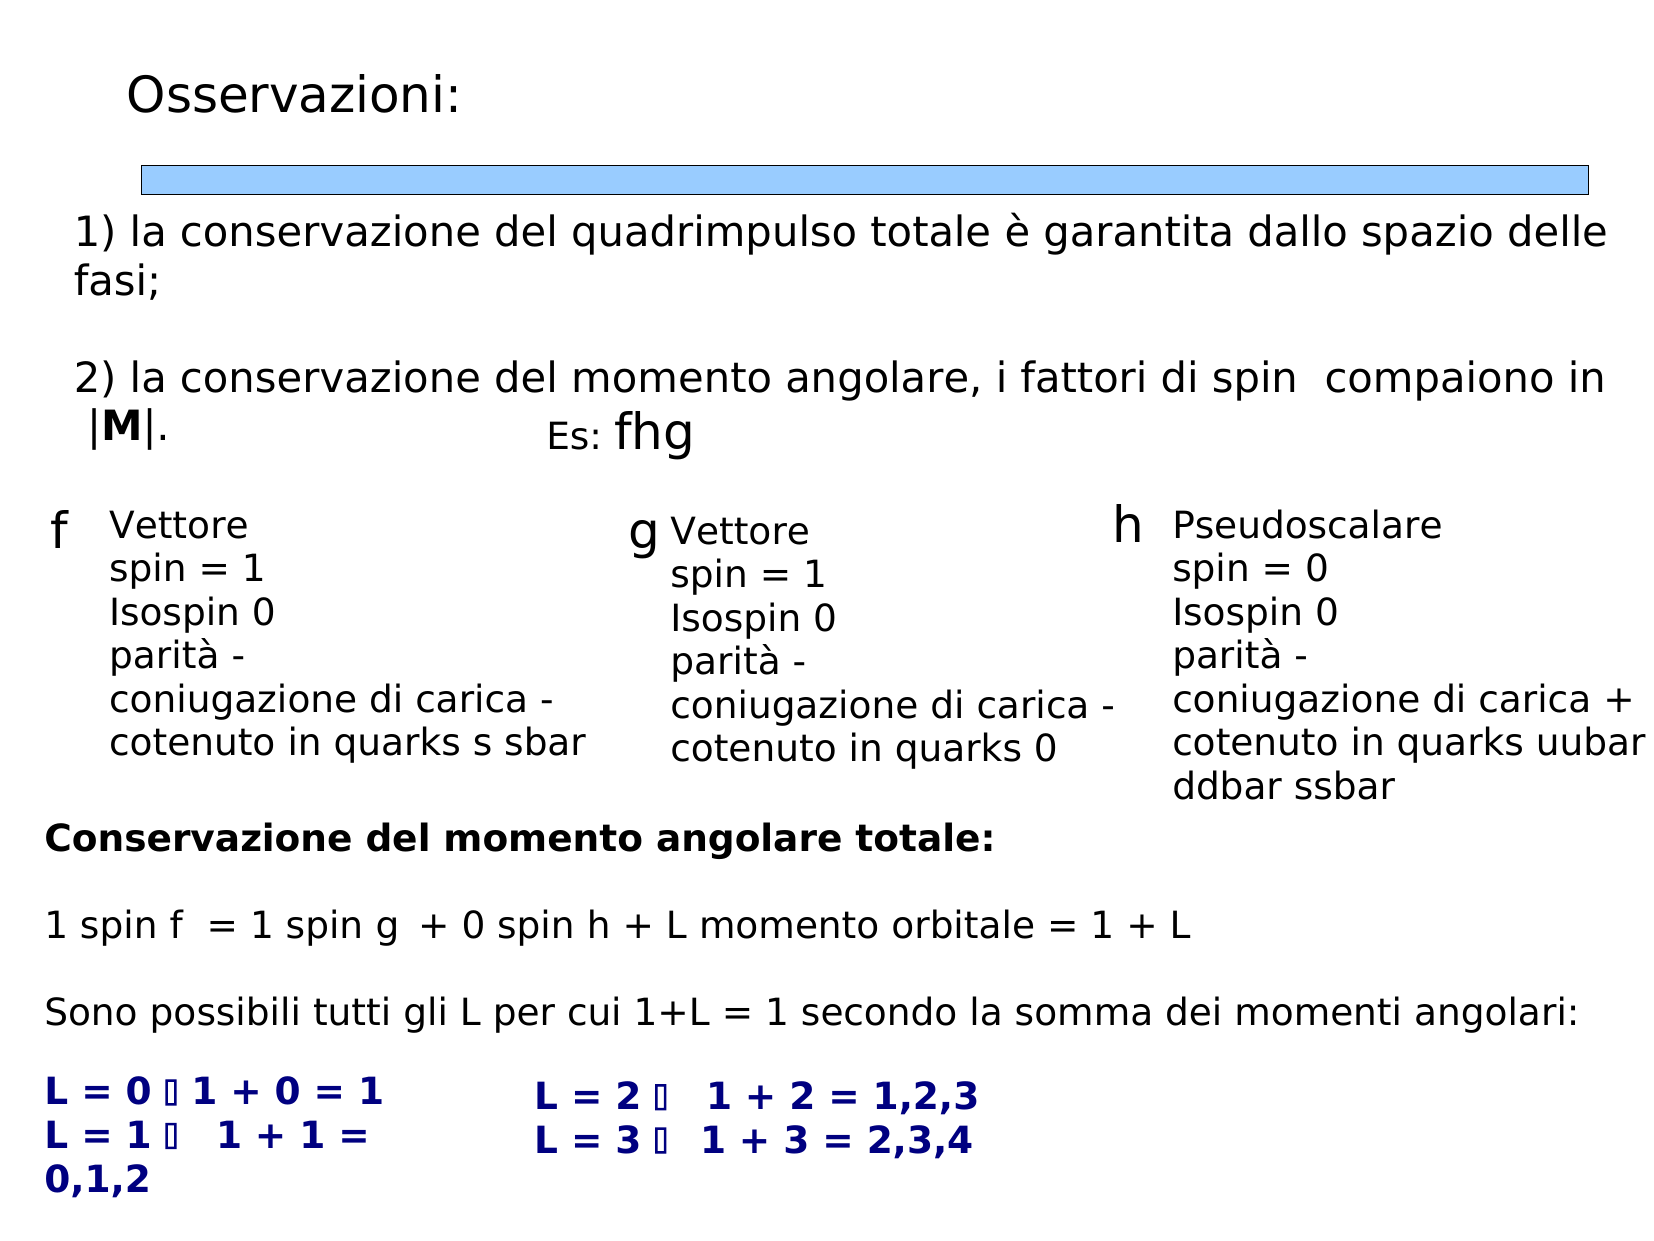

Osservazioni:
1) la conservazione del quadrimpulso totale è garantita dallo spazio delle fasi;
2) la conservazione del momento angolare, i fattori di spin compaiono in
 |M|.
Es: fhg
Vettore
spin = 1
Isospin 0
parità -
coniugazione di carica -
cotenuto in quarks s sbar
Pseudoscalare
spin = 0
Isospin 0
parità -
coniugazione di carica +
cotenuto in quarks uubar ddbar ssbar
h
Vettore
spin = 1
Isospin 0
parità -
coniugazione di carica -
cotenuto in quarks 0
f
g
Conservazione del momento angolare totale:
1 spin f = 1 spin g + 0 spin h + L momento orbitale = 1 + L
Sono possibili tutti gli L per cui 1+L = 1 secondo la somma dei momenti angolari:
L = 0  1 + 0 = 1
L = 1  1 + 1 = 0,1,2
L = 2  1 + 2 = 1,2,3
L = 3  1 + 3 = 2,3,4